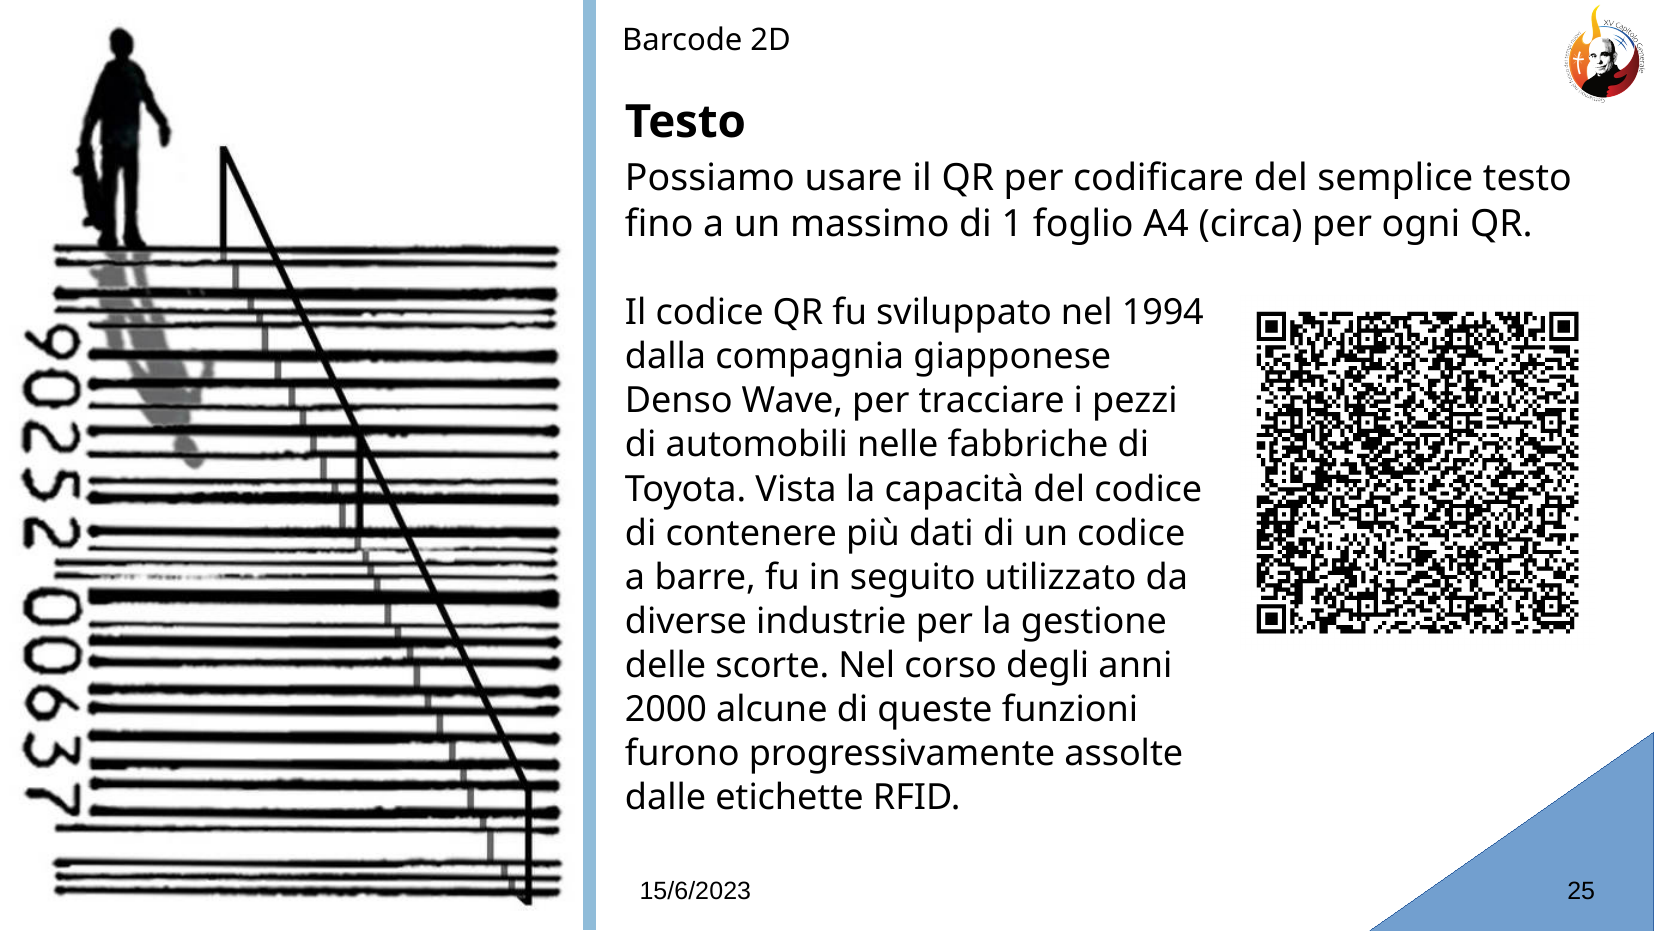

Barcode 2D
# Testo
Possiamo usare il QR per codificare del semplice testo fino a un massimo di 1 foglio A4 (circa) per ogni QR.
Il codice QR fu sviluppato nel 1994 dalla compagnia giapponese Denso Wave, per tracciare i pezzi di automobili nelle fabbriche di Toyota. Vista la capacità del codice di contenere più dati di un codice a barre, fu in seguito utilizzato da diverse industrie per la gestione delle scorte. Nel corso degli anni 2000 alcune di queste funzioni furono progressivamente assolte dalle etichette RFID.